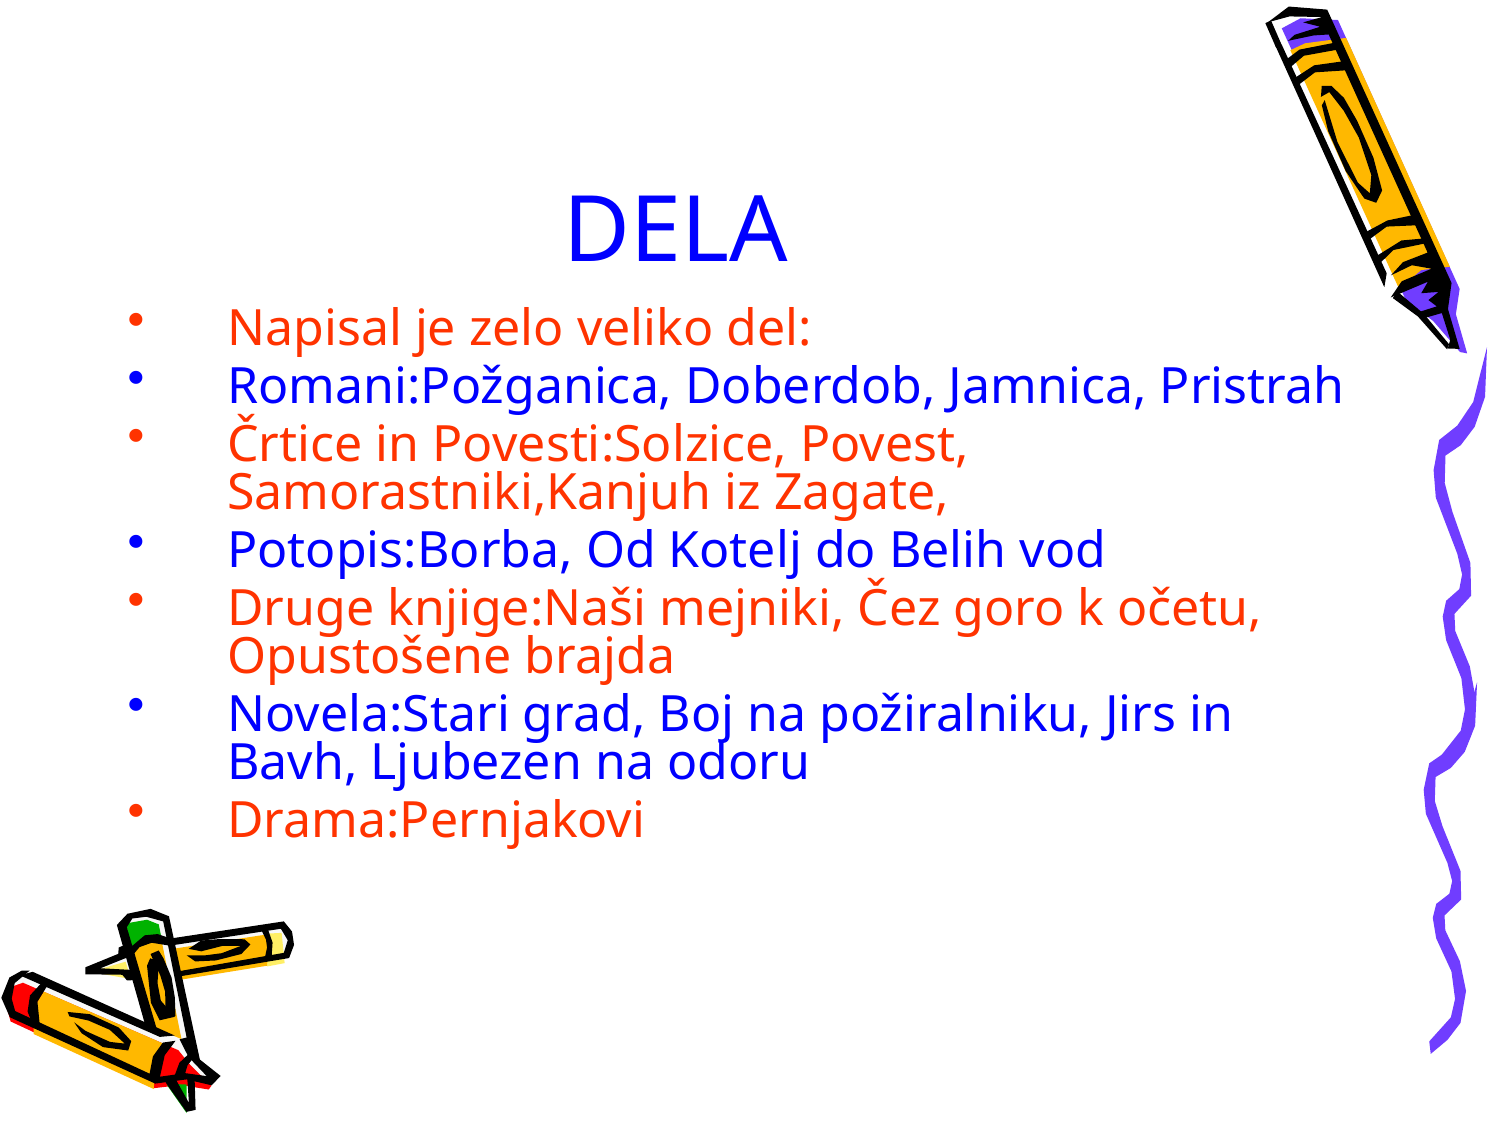

# DELA
Napisal je zelo veliko del:
Romani:Požganica, Doberdob, Jamnica, Pristrah
Črtice in Povesti:Solzice, Povest, Samorastniki,Kanjuh iz Zagate,
Potopis:Borba, Od Kotelj do Belih vod
Druge knjige:Naši mejniki, Čez goro k očetu, Opustošene brajda
Novela:Stari grad, Boj na požiralniku, Jirs in Bavh, Ljubezen na odoru
Drama:Pernjakovi